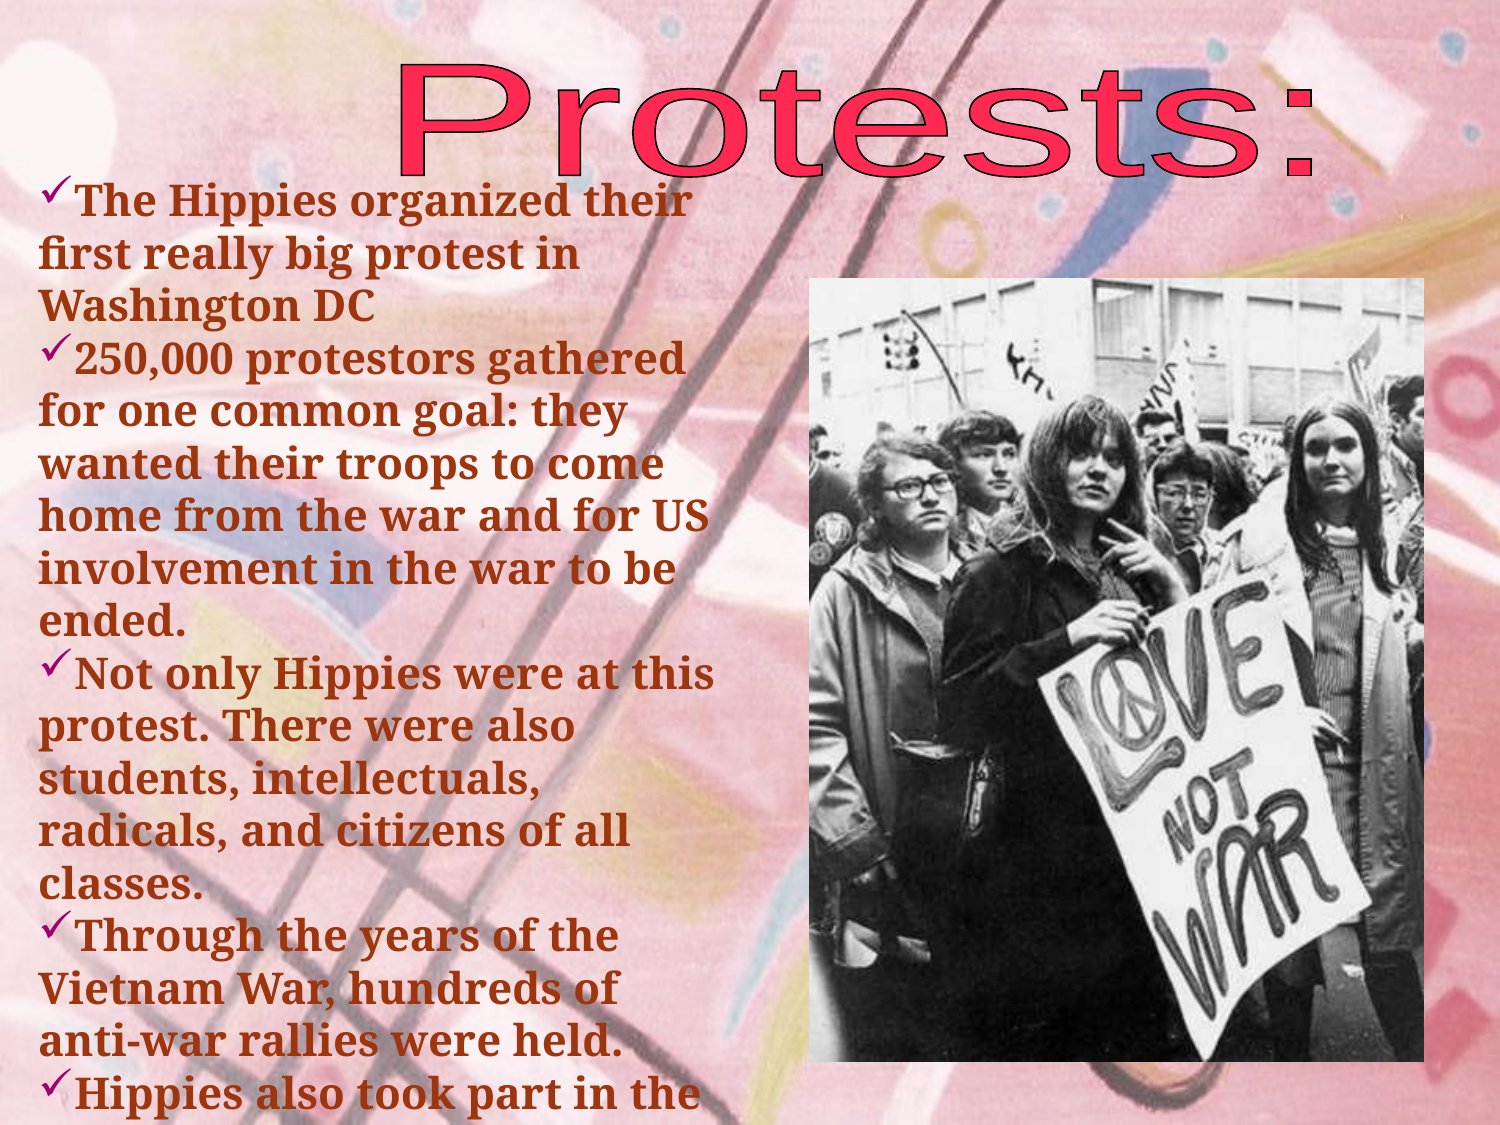

Protests:
The Hippies organized their first really big protest in Washington DC
250,000 protestors gathered for one common goal: they wanted their troops to come home from the war and for US involvement in the war to be ended.
Not only Hippies were at this protest. There were also students, intellectuals, radicals, and citizens of all classes.
Through the years of the Vietnam War, hundreds of anti-war rallies were held.
Hippies also took part in the Civil Rights Movement.